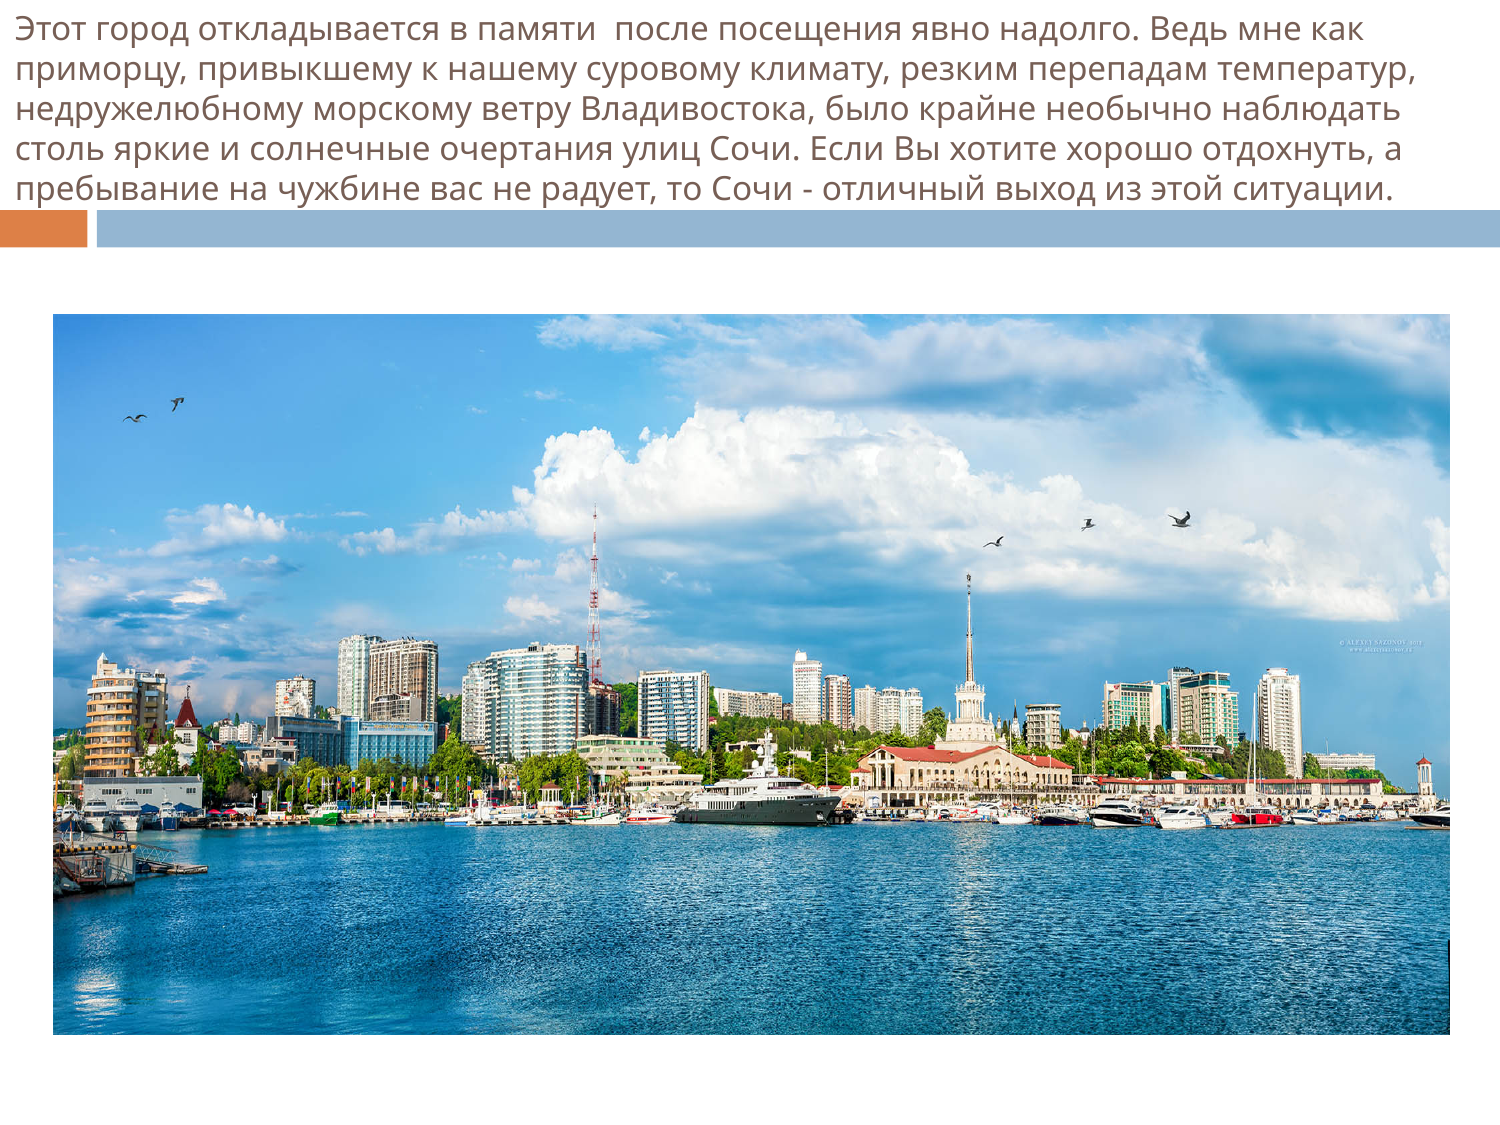

# Этот город откладывается в памяти после посещения явно надолго. Ведь мне как приморцу, привыкшему к нашему суровому климату, резким перепадам температур, недружелюбному морскому ветру Владивостока, было крайне необычно наблюдать столь яркие и солнечные очертания улиц Сочи. Если Вы хотите хорошо отдохнуть, а пребывание на чужбине вас не радует, то Сочи - отличный выход из этой ситуации.